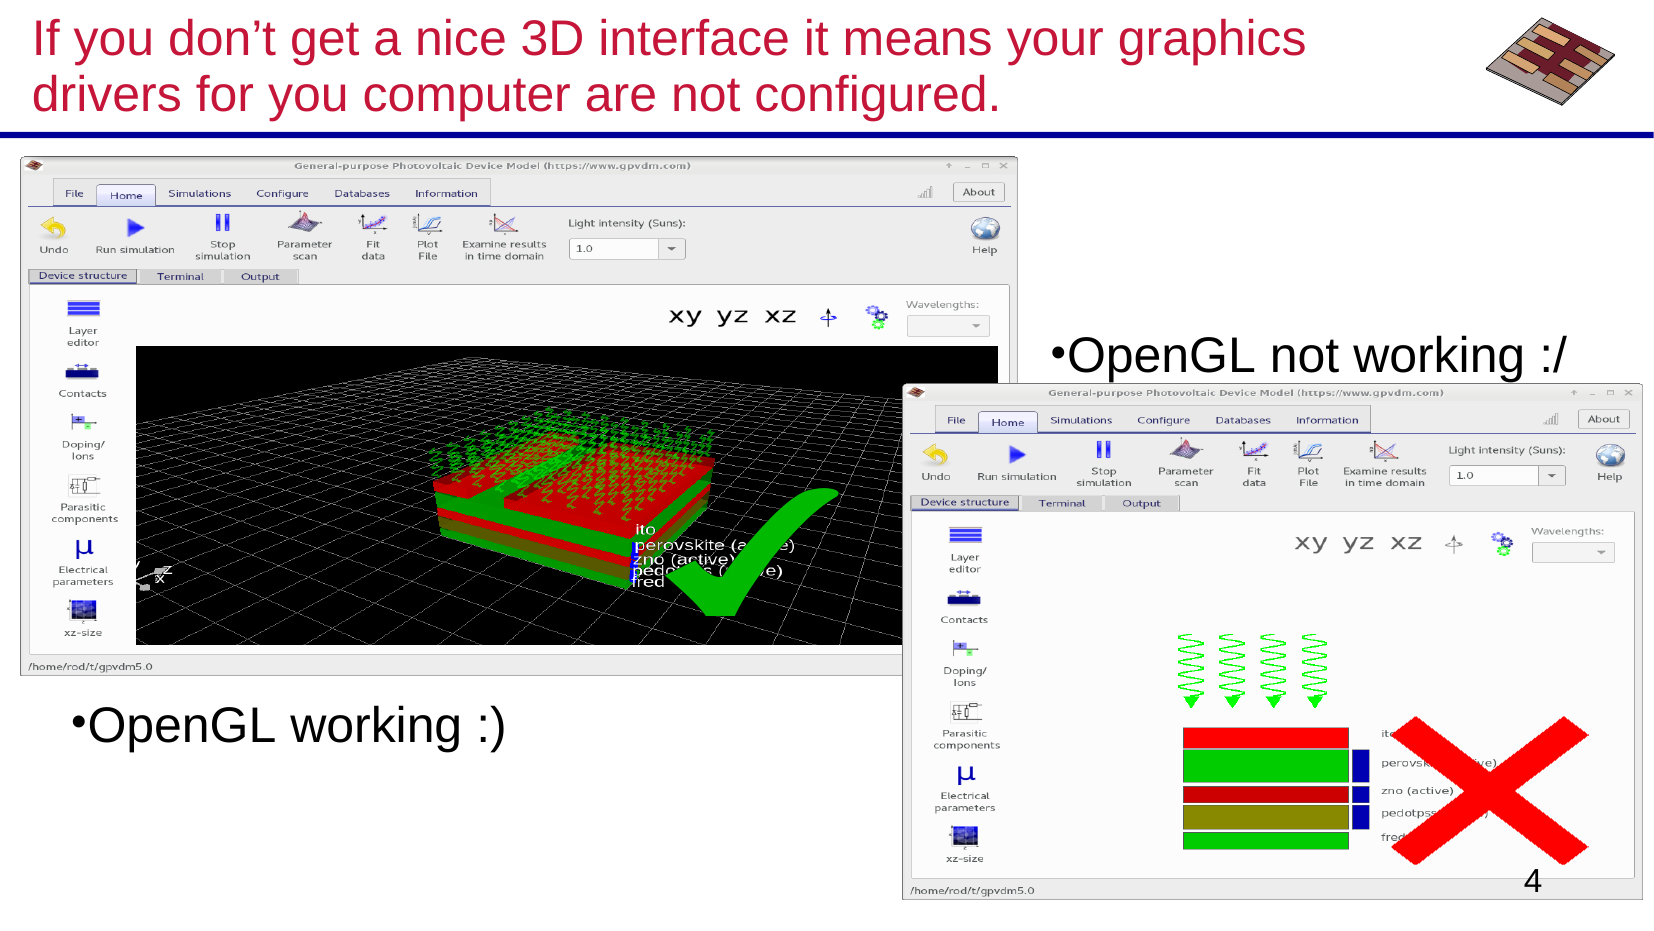

# If you don’t get a nice 3D interface it means your graphics drivers for you computer are not configured.
OpenGL not working :/
OpenGL working :)